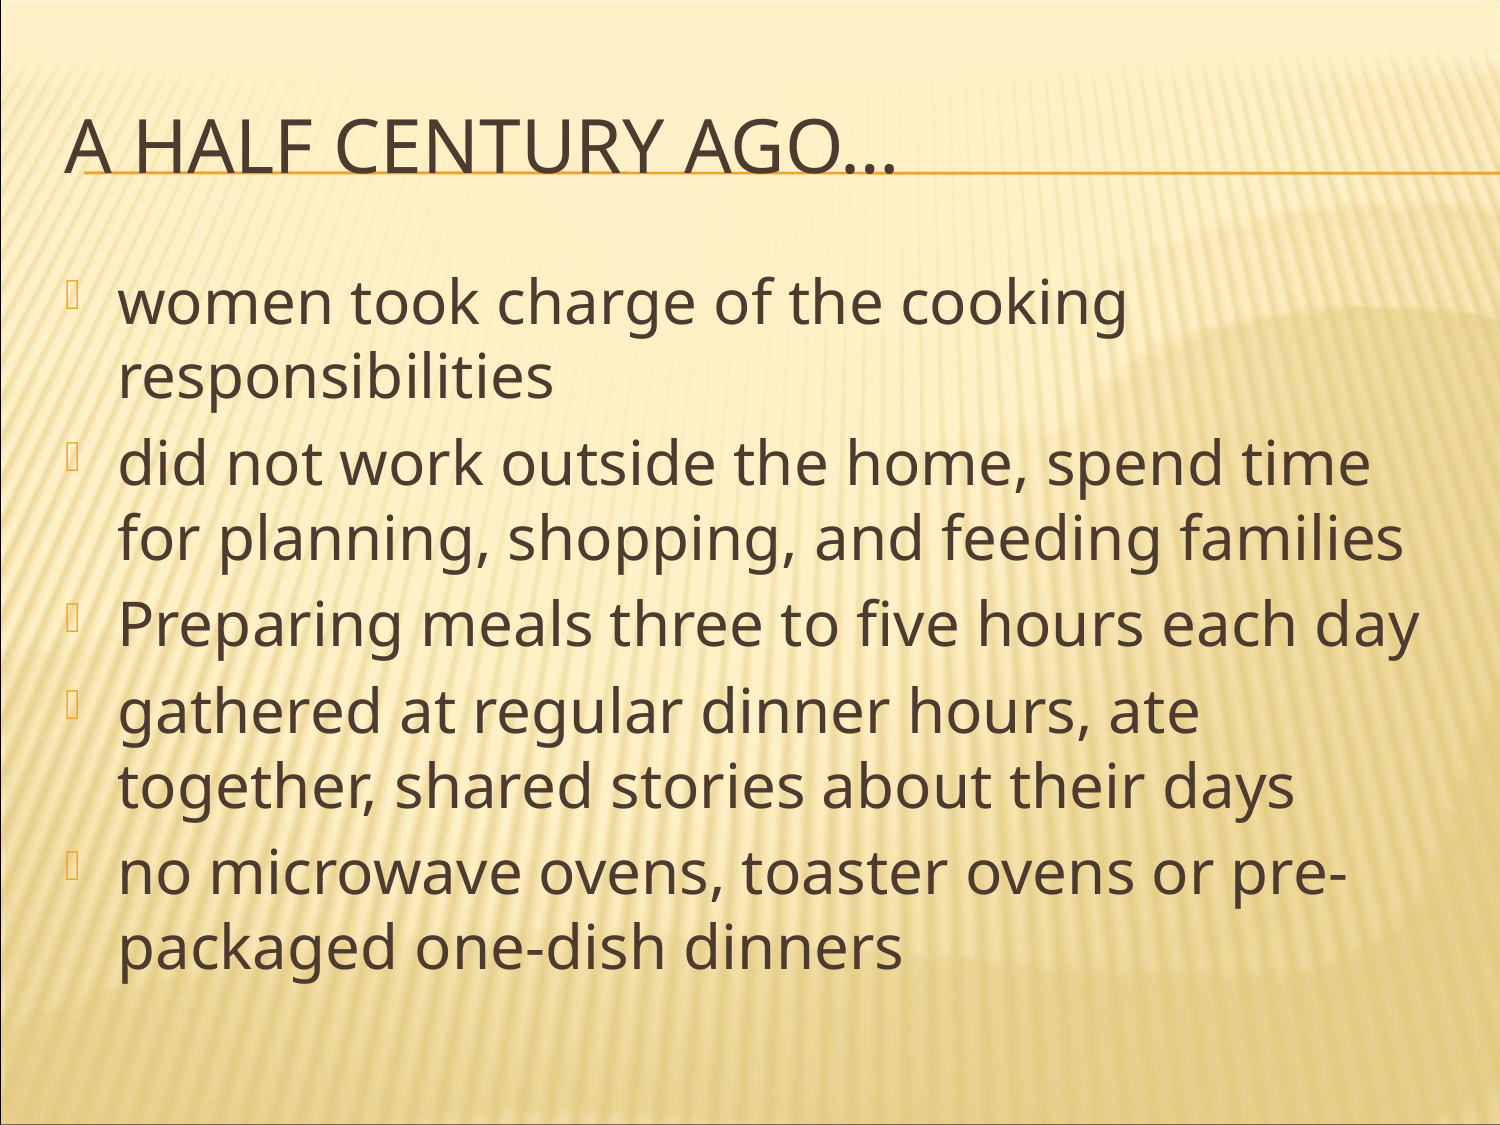

# A half century ago…
women took charge of the cooking responsibilities
did not work outside the home, spend time for planning, shopping, and feeding families
Preparing meals three to five hours each day
gathered at regular dinner hours, ate together, shared stories about their days
no microwave ovens, toaster ovens or pre-packaged one-dish dinners